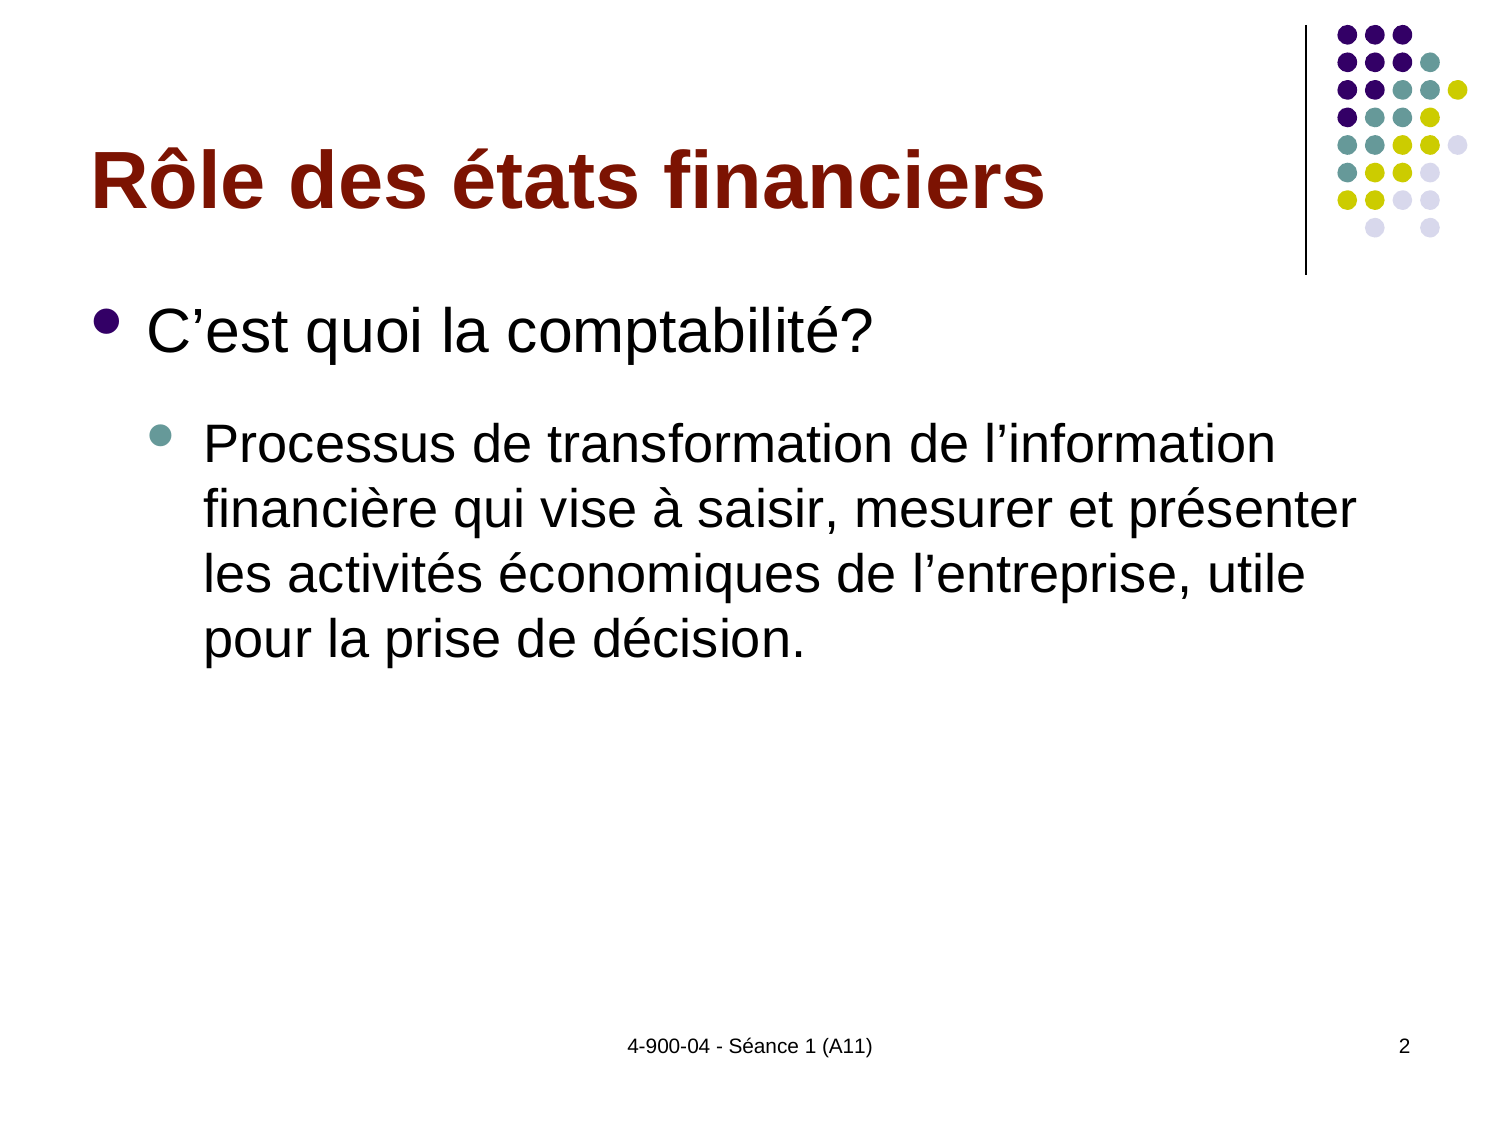

# Rôle des états financiers
C’est quoi la comptabilité?
Processus de transformation de l’information financière qui vise à saisir, mesurer et présenter les activités économiques de l’entreprise, utile pour la prise de décision.
4-900-04 - Séance 1 (A11)